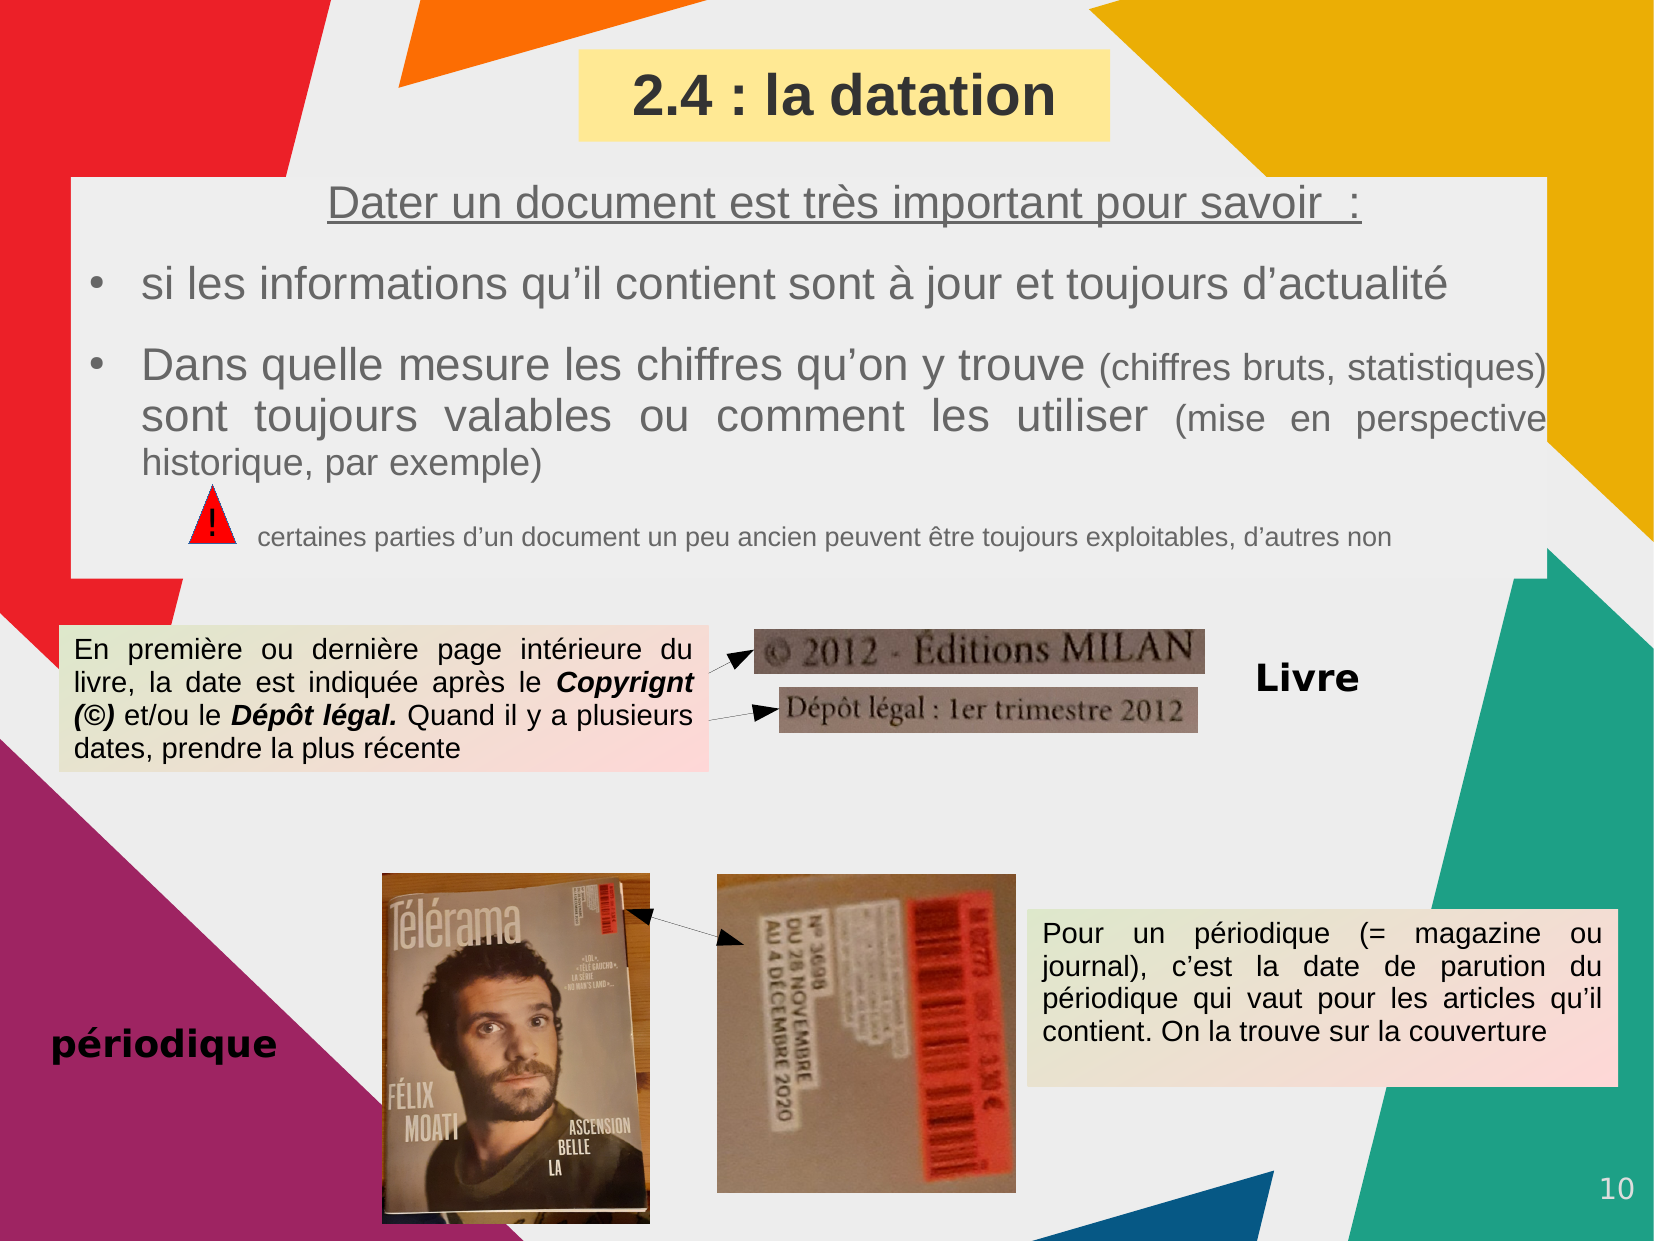

# 2.4 : la datation
Dater un document est très important pour savoir  :
si les informations qu’il contient sont à jour et toujours d’actualité
Dans quelle mesure les chiffres qu’on y trouve (chiffres bruts, statistiques) sont toujours valables ou comment les utiliser (mise en perspective historique, par exemple)
 certaines parties d’un document un peu ancien peuvent être toujours exploitables, d’autres non
!
En première ou dernière page intérieure du livre, la date est indiquée après le Copyrignt (©) et/ou le Dépôt légal. Quand il y a plusieurs dates, prendre la plus récente
Livre
Pour un périodique (= magazine ou journal), c’est la date de parution du périodique qui vaut pour les articles qu’il contient. On la trouve sur la couverture
périodique
10